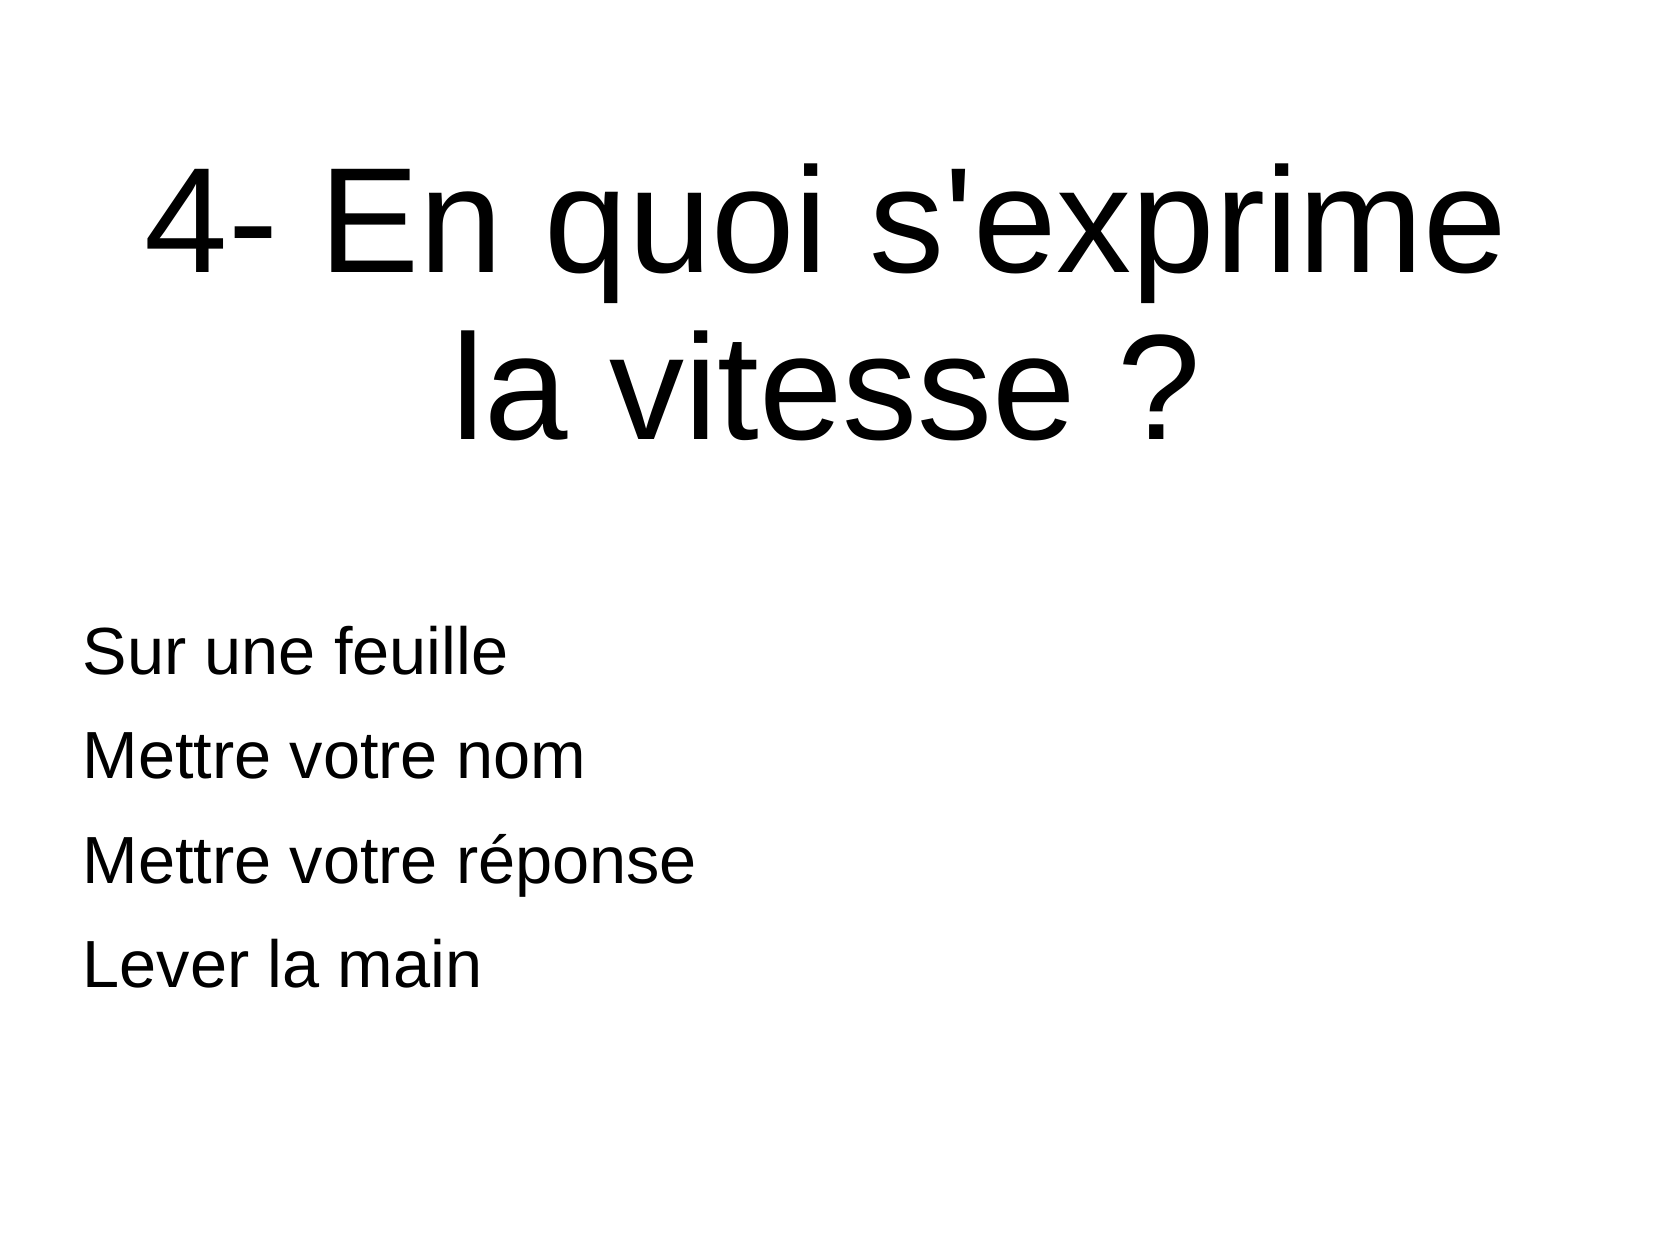

# 4- En quoi s'exprime la vitesse ?
Sur une feuille
Mettre votre nom
Mettre votre réponse
Lever la main